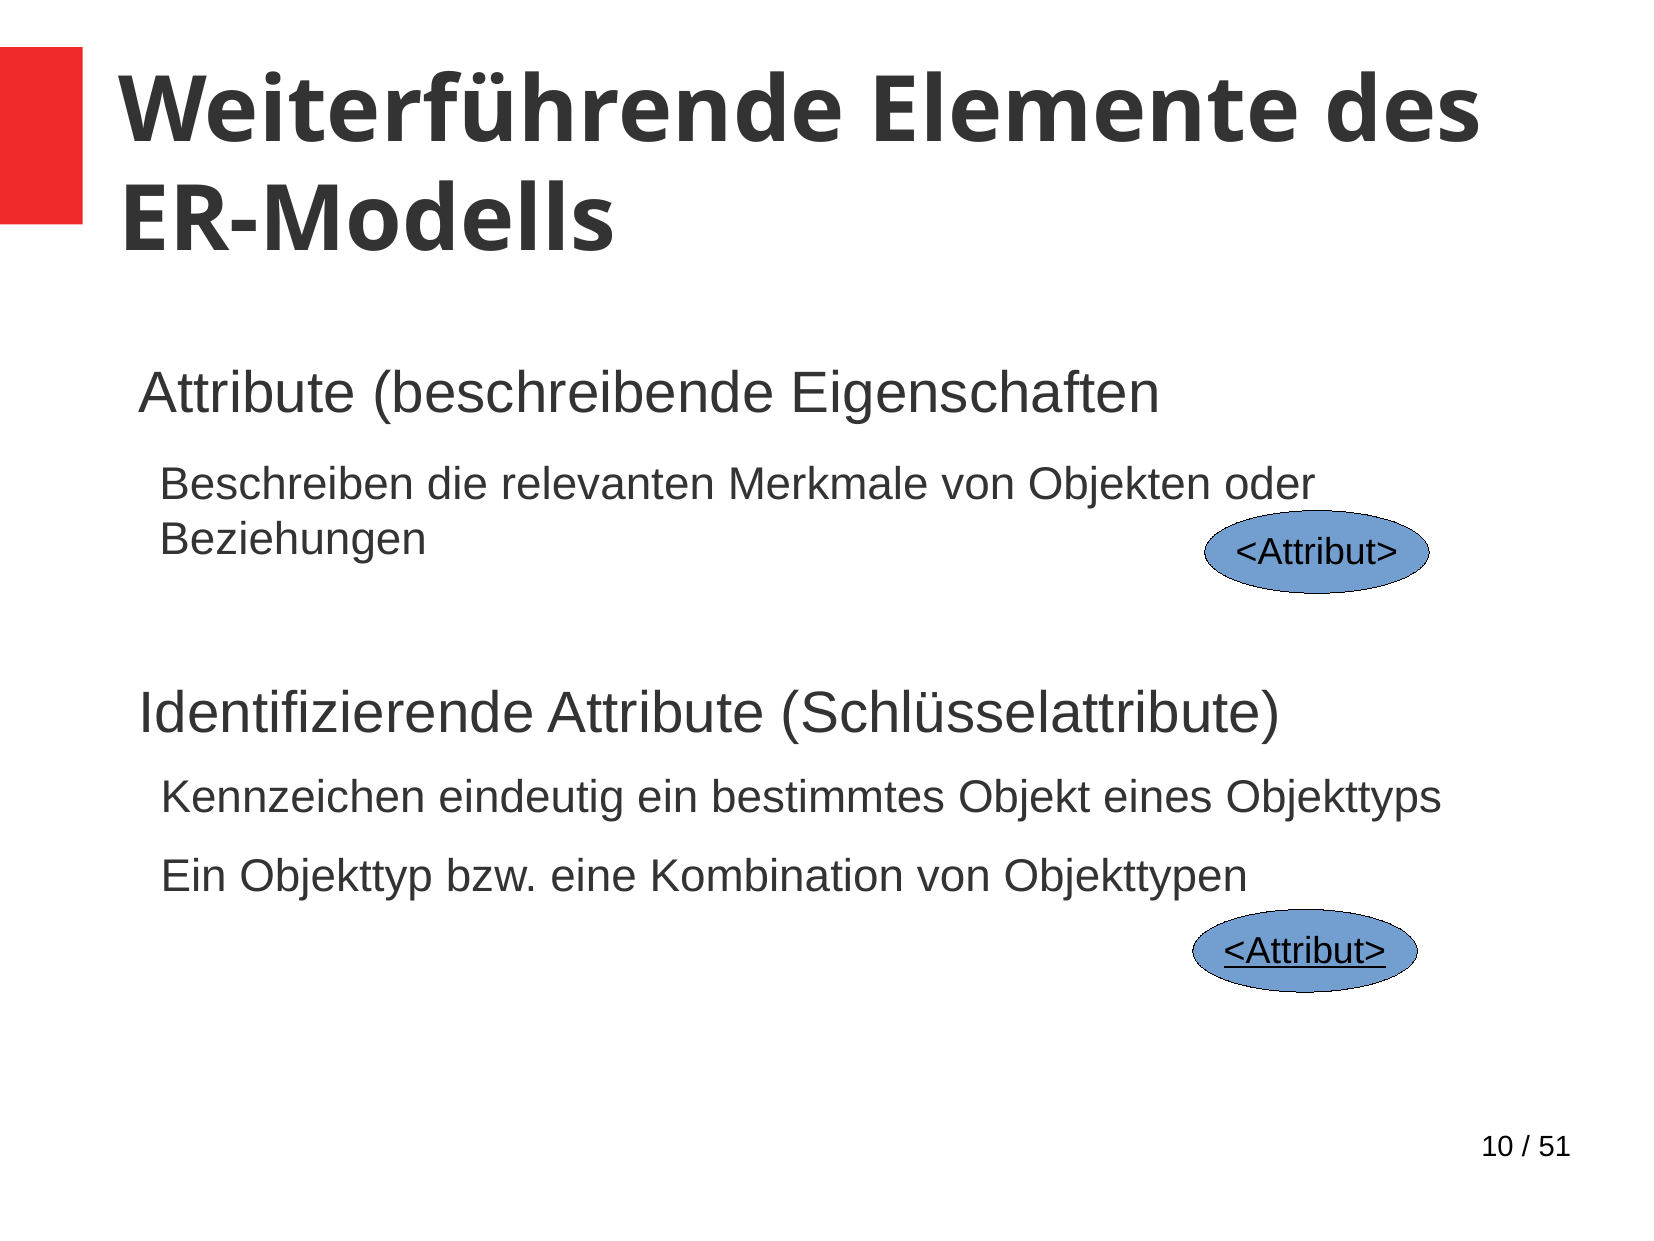

# Weiterführende Elemente des ER-Modells
Attribute (beschreibende Eigenschaften
Beschreiben die relevanten Merkmale von Objekten oder Beziehungen
Identifizierende Attribute (Schlüsselattribute)
Kennzeichen eindeutig ein bestimmtes Objekt eines Objekttyps
Ein Objekttyp bzw. eine Kombination von Objekttypen
<Attribut>
<Attribut>
10